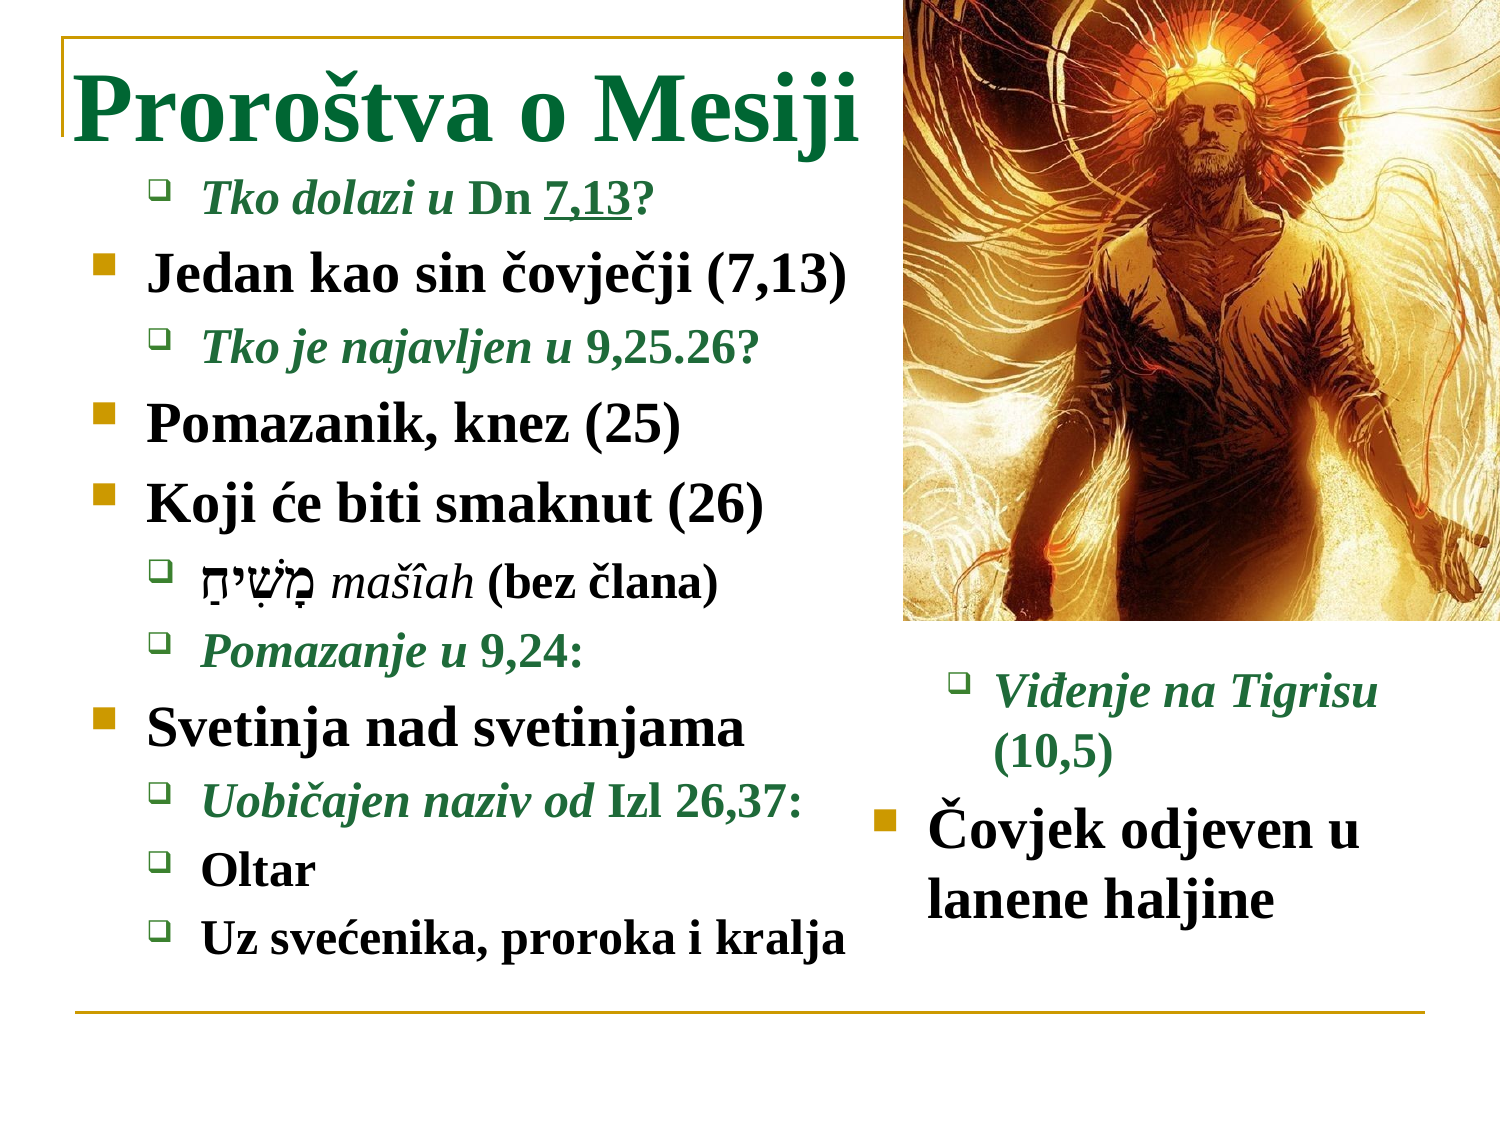

# Proroštva o Mesiji
Tko dolazi u Dn 7,13?
Jedan kao sin čovječji (7,13)
Tko je najavljen u 9,25.26?
Pomazanik, knez (25)
Koji će biti smaknut (26)
מָשִׁיחַ mašîah (bez člana)
Pomazanje u 9,24:
Svetinja nad svetinjama
Uobičajen naziv od Izl 26,37:
Oltar
Uz svećenika, proroka i kralja
Viđenje na Tigrisu (10,5)
Čovjek odjeven u lanene haljine